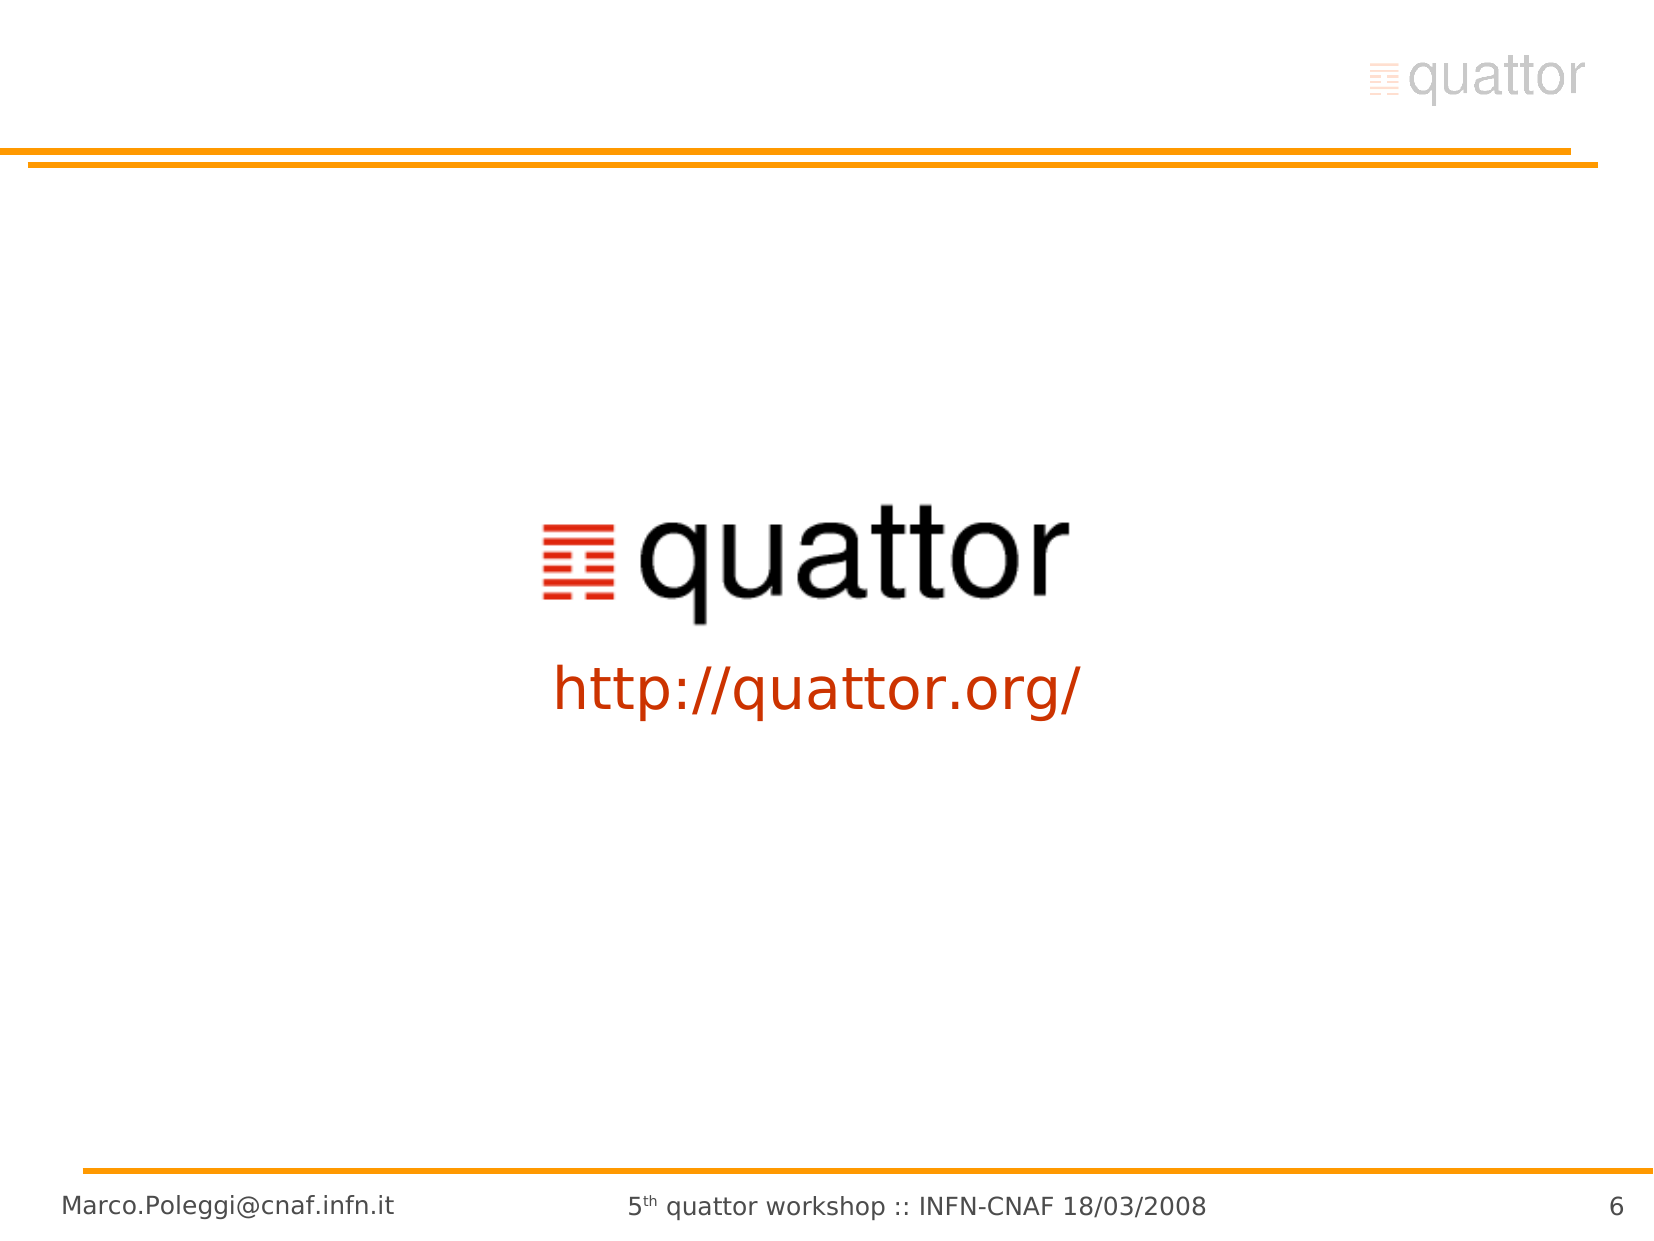

http://quattor.org/
06/16/2006
6
Quattor @ LCG-T2 workshop